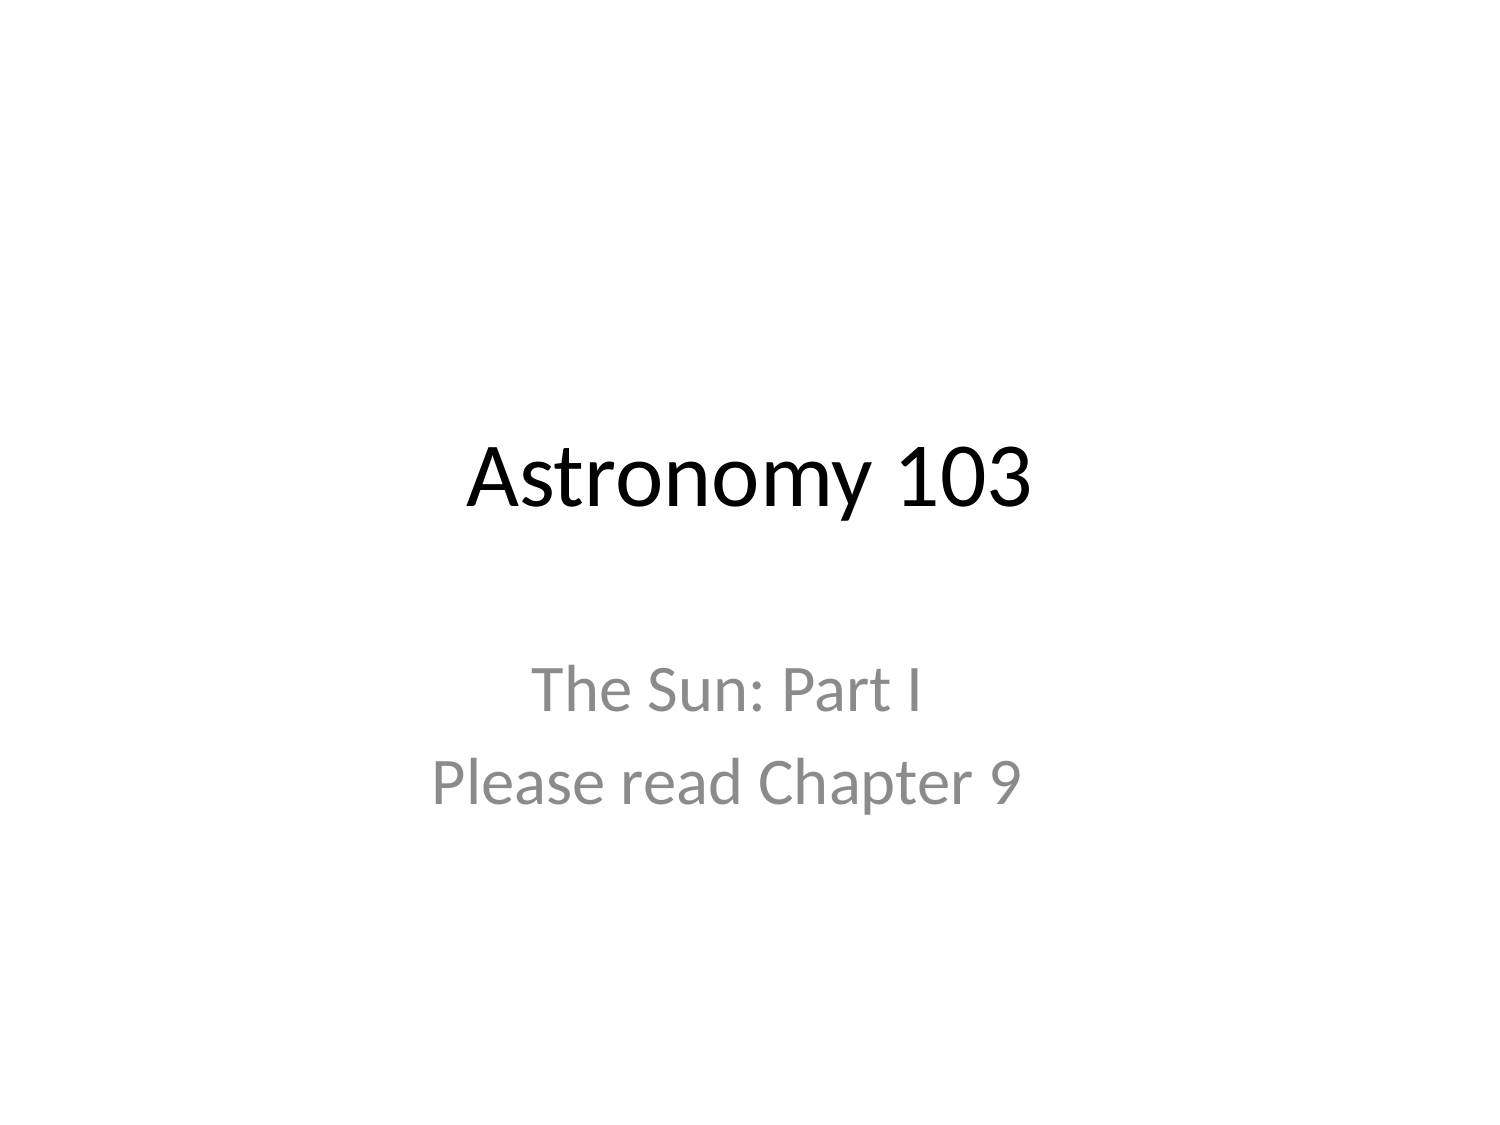

# Astronomy 103
The Sun: Part I
Please read Chapter 9